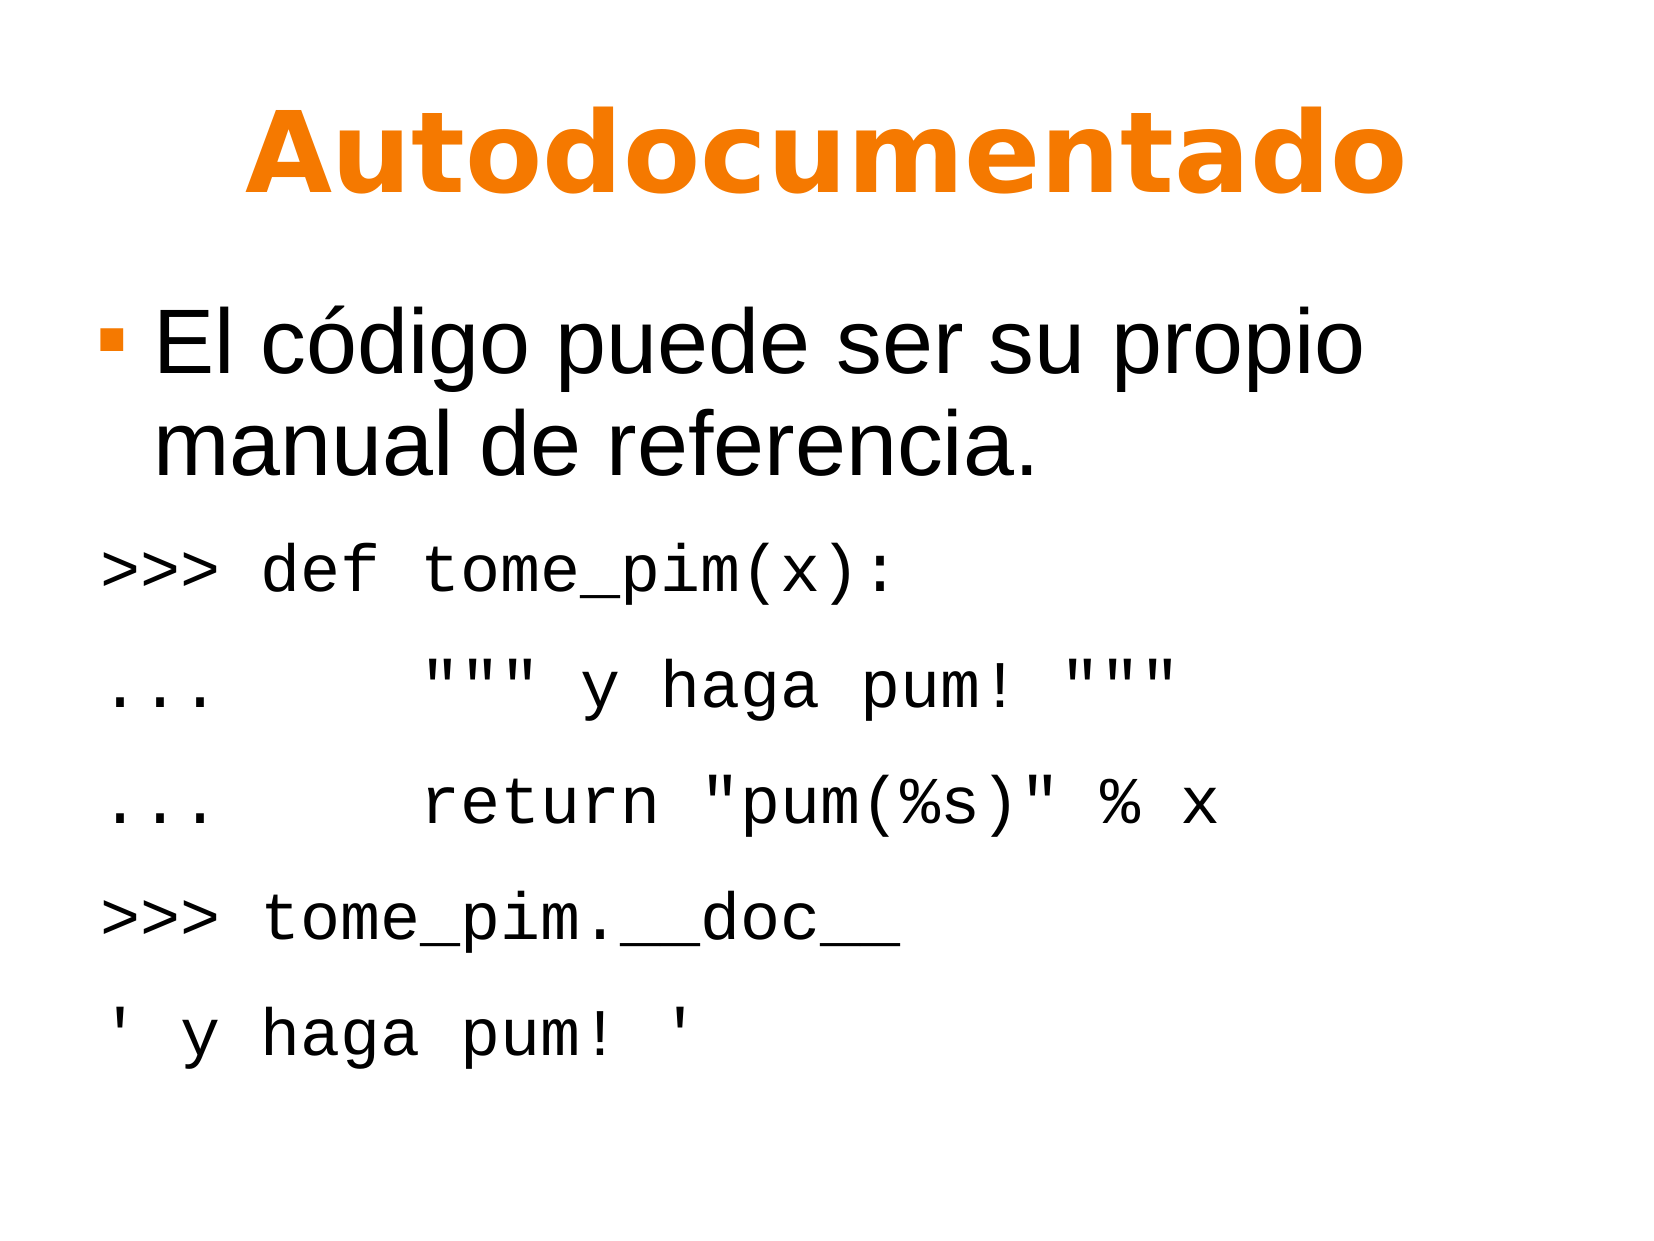

# Autodocumentado
El código puede ser su propio manual de referencia.
>>> def tome_pim(x):
... """ y haga pum! """
... return "pum(%s)" % x
>>> tome_pim.__doc__
' y haga pum! '